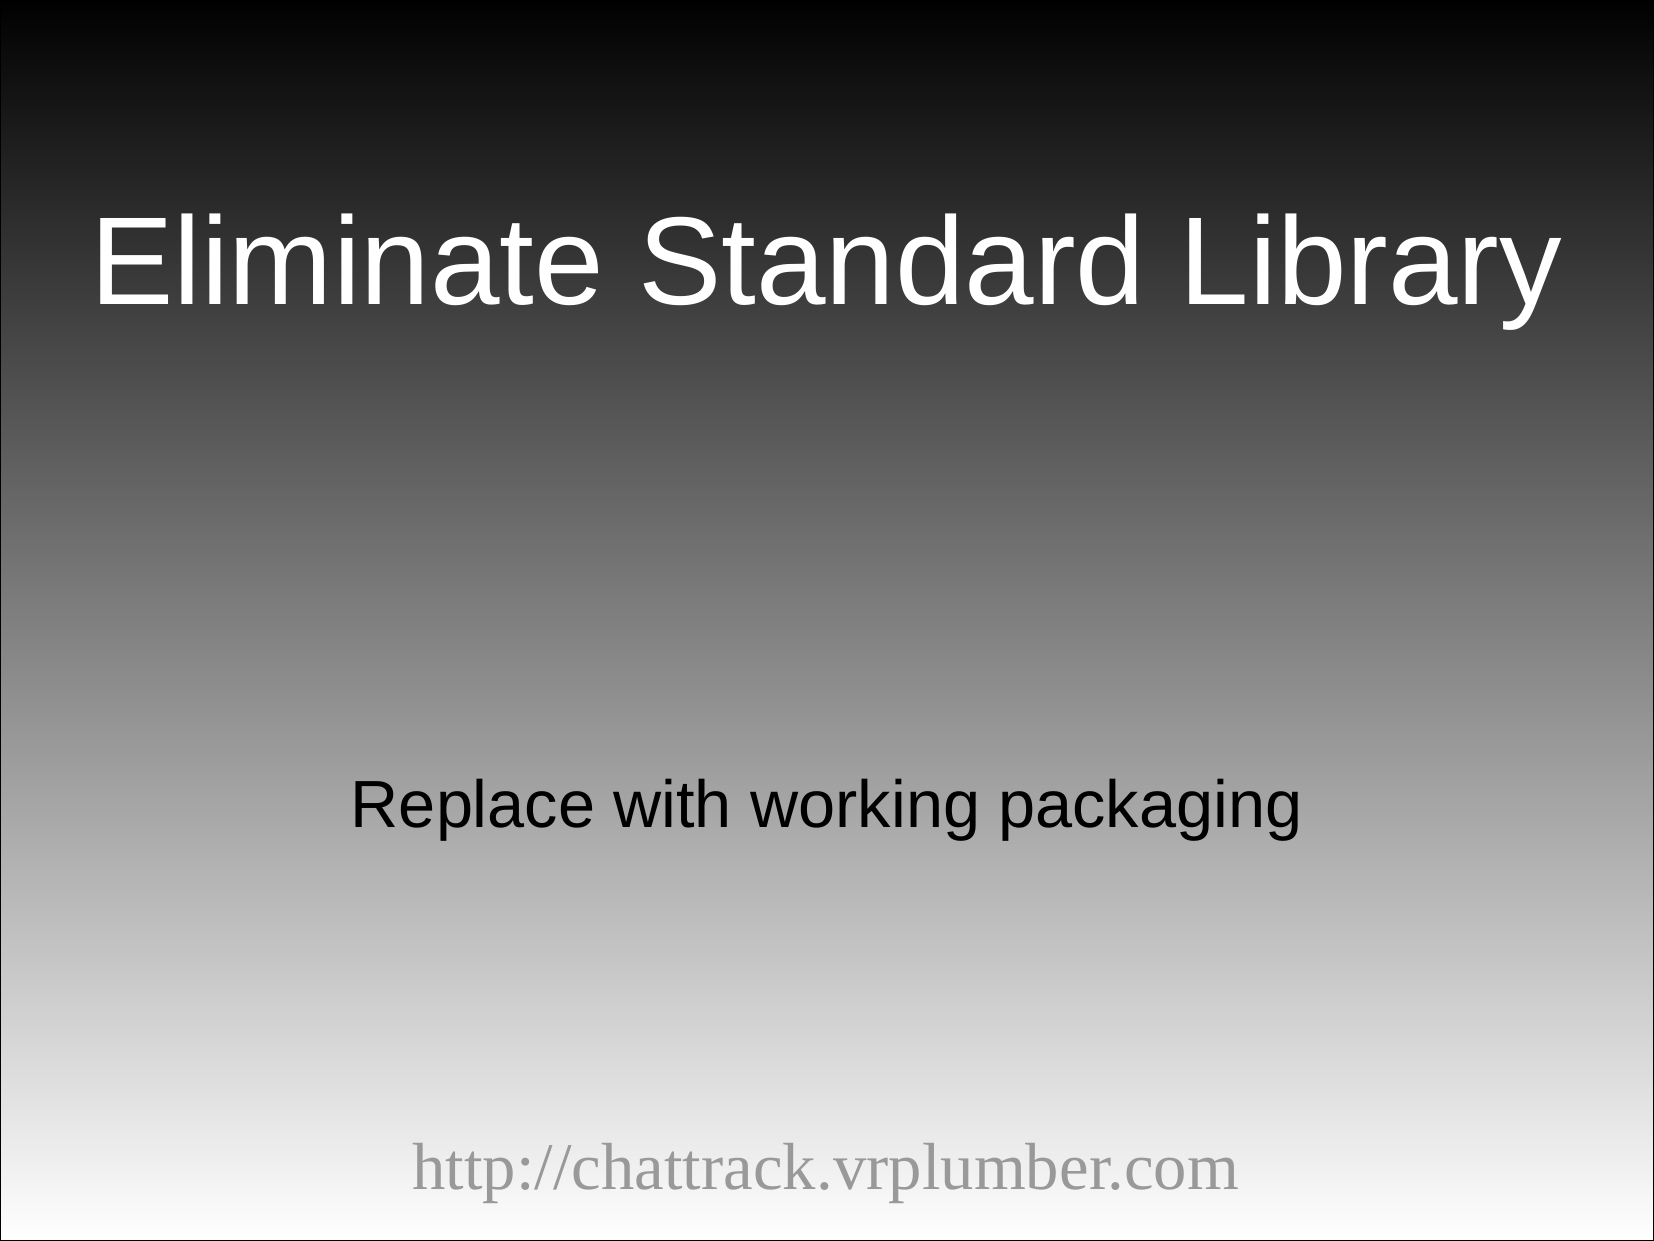

# Eliminate Standard Library
Replace with working packaging
http://chattrack.vrplumber.com
52